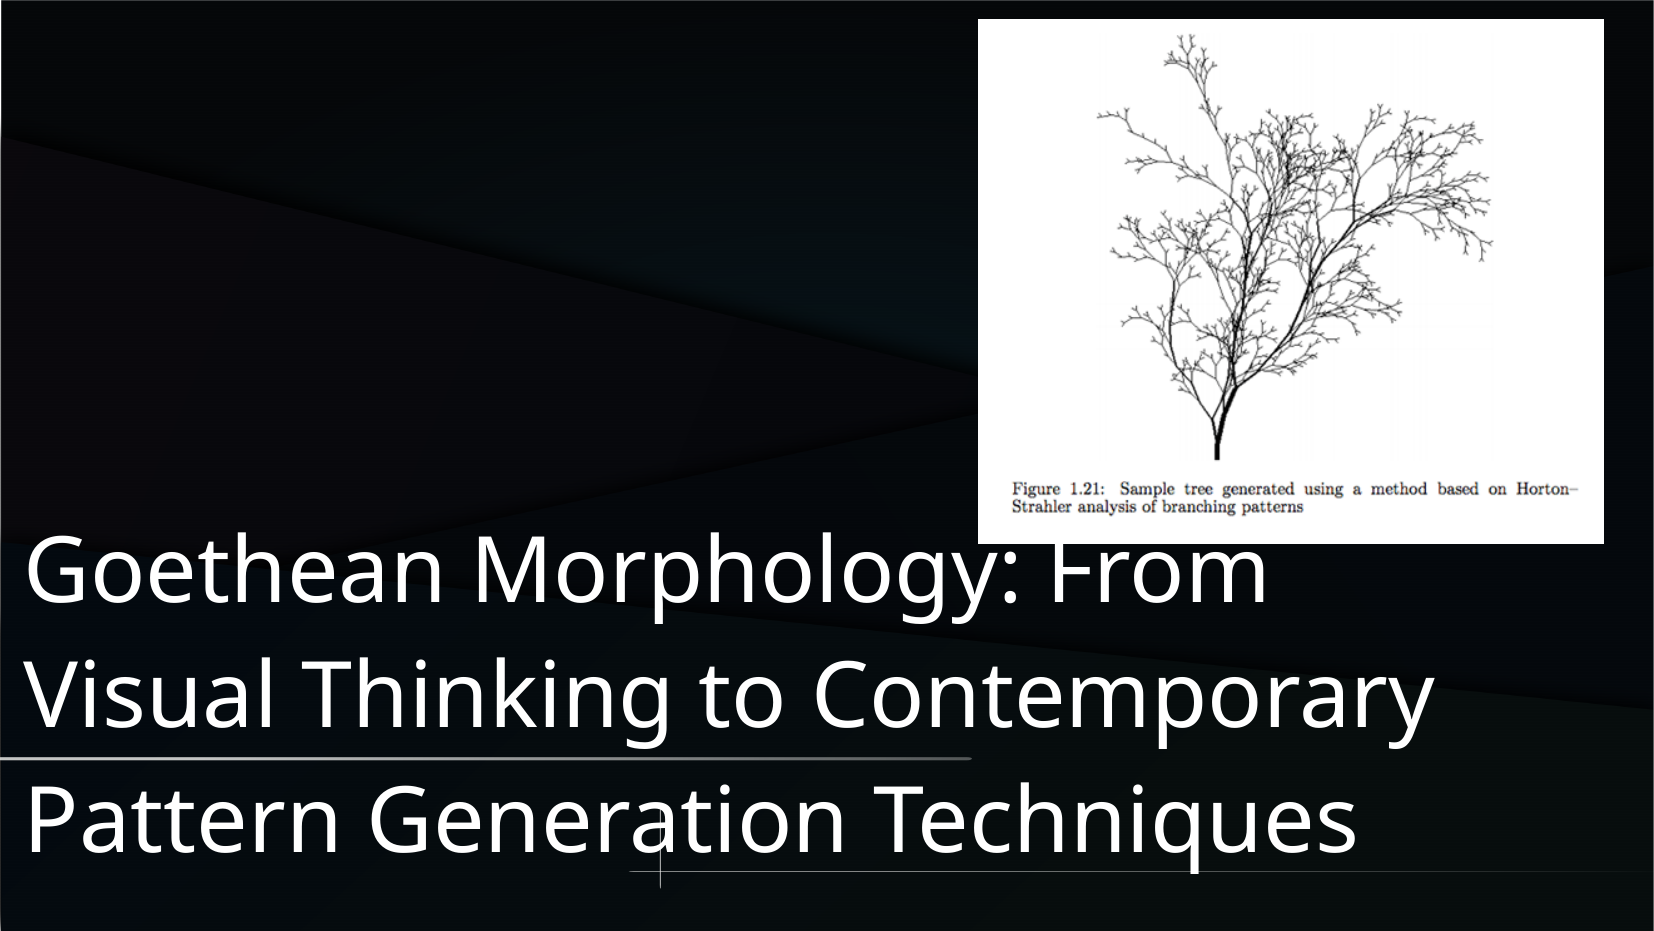

# Goethean Morphology: From Visual Thinking to Contemporary Pattern Generation Techniques